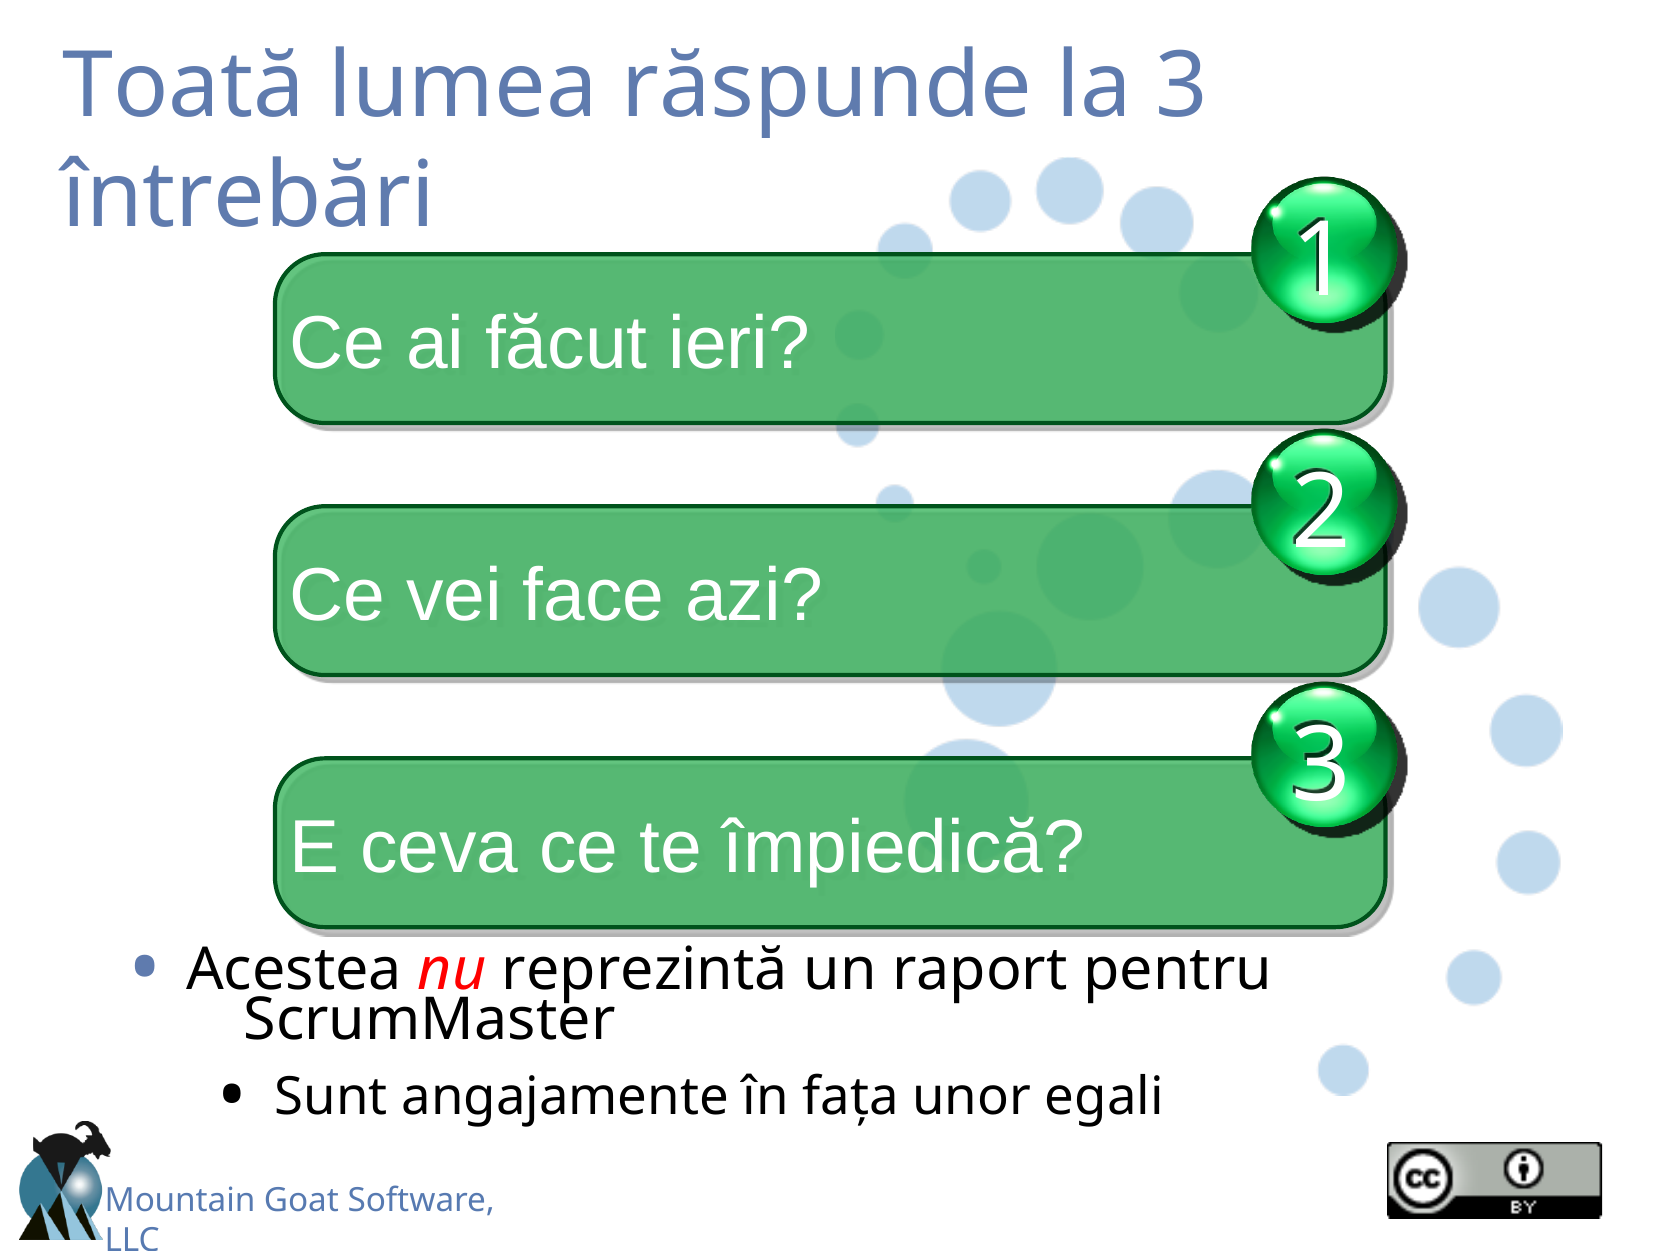

# Toată lumea răspunde la 3 întrebări
1
Ce ai făcut ieri?
2
Ce vei face azi?
3
E ceva ce te împiedică?
Acestea nu reprezintă un raport pentru ScrumMaster
Sunt angajamente în fața unor egali